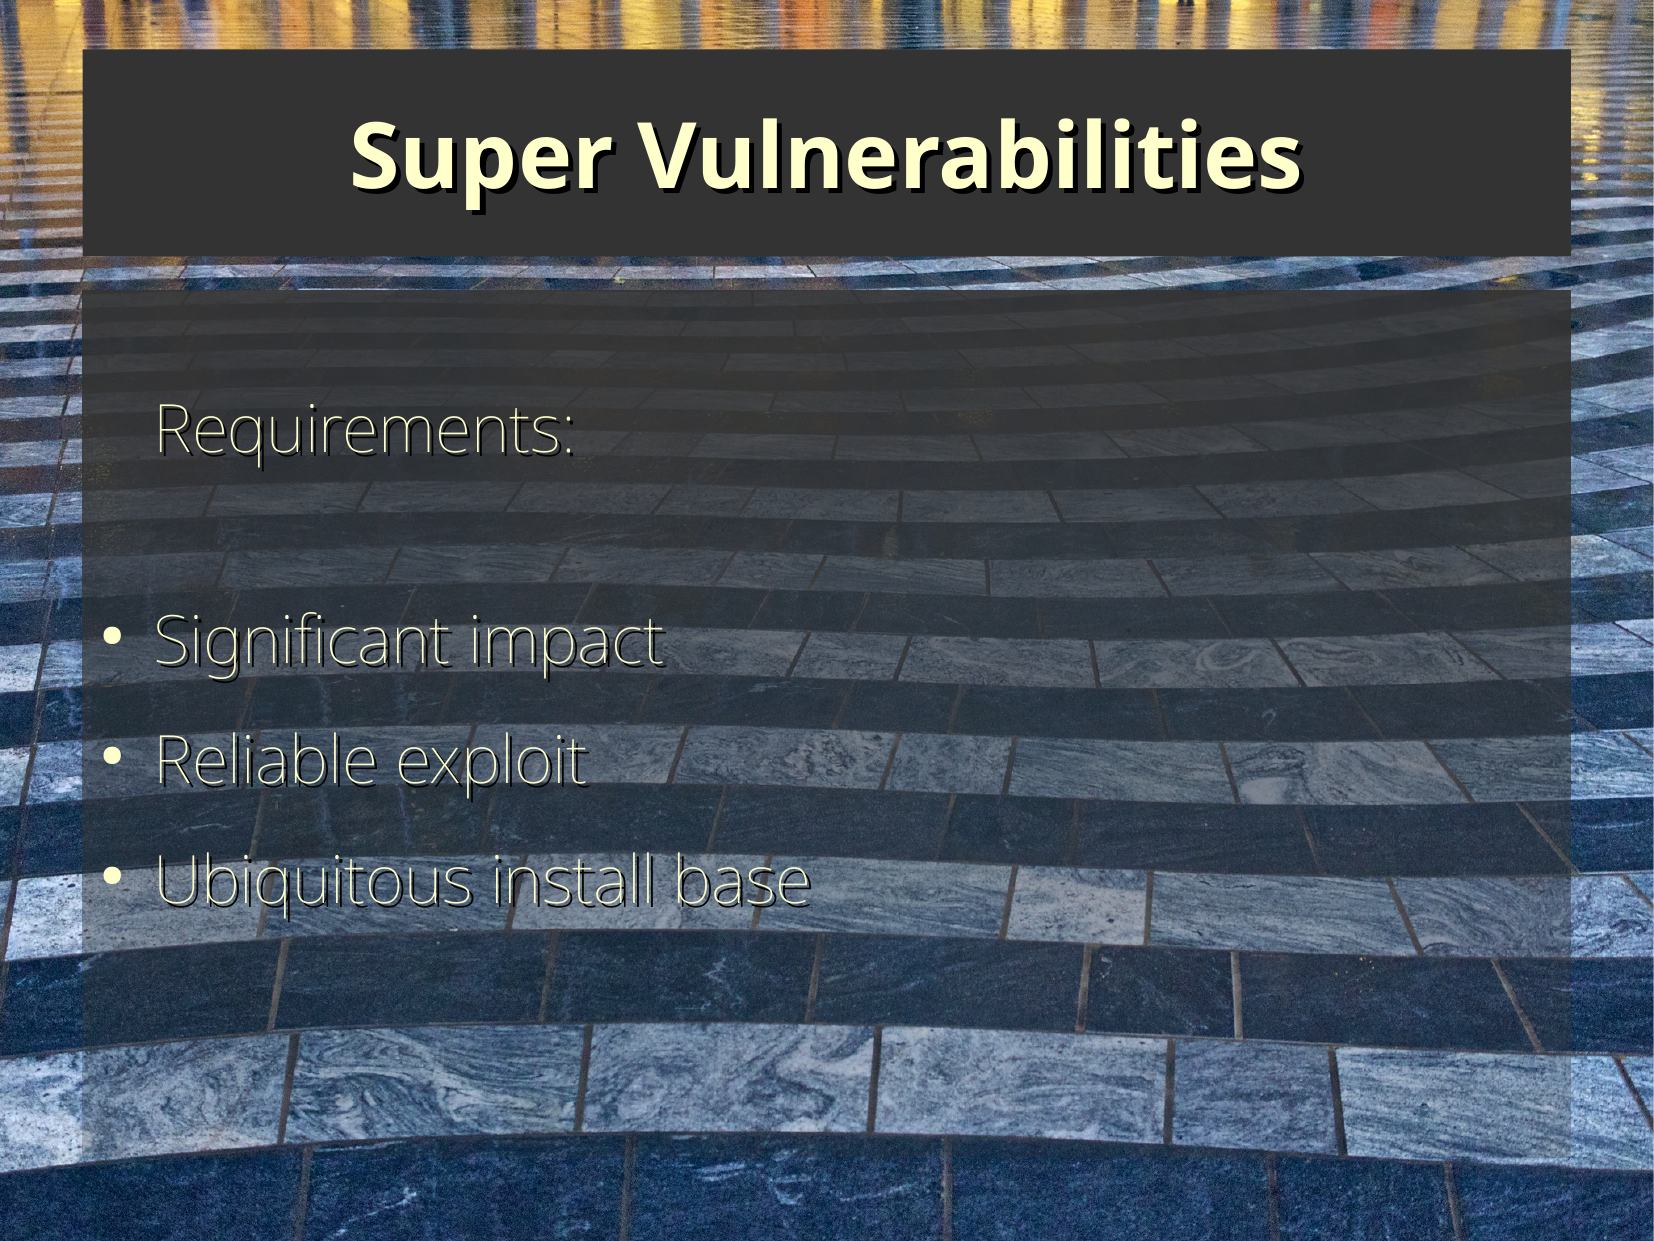

# Super Vulnerabilities
Requirements:
Significant impact
Reliable exploit
Ubiquitous install base